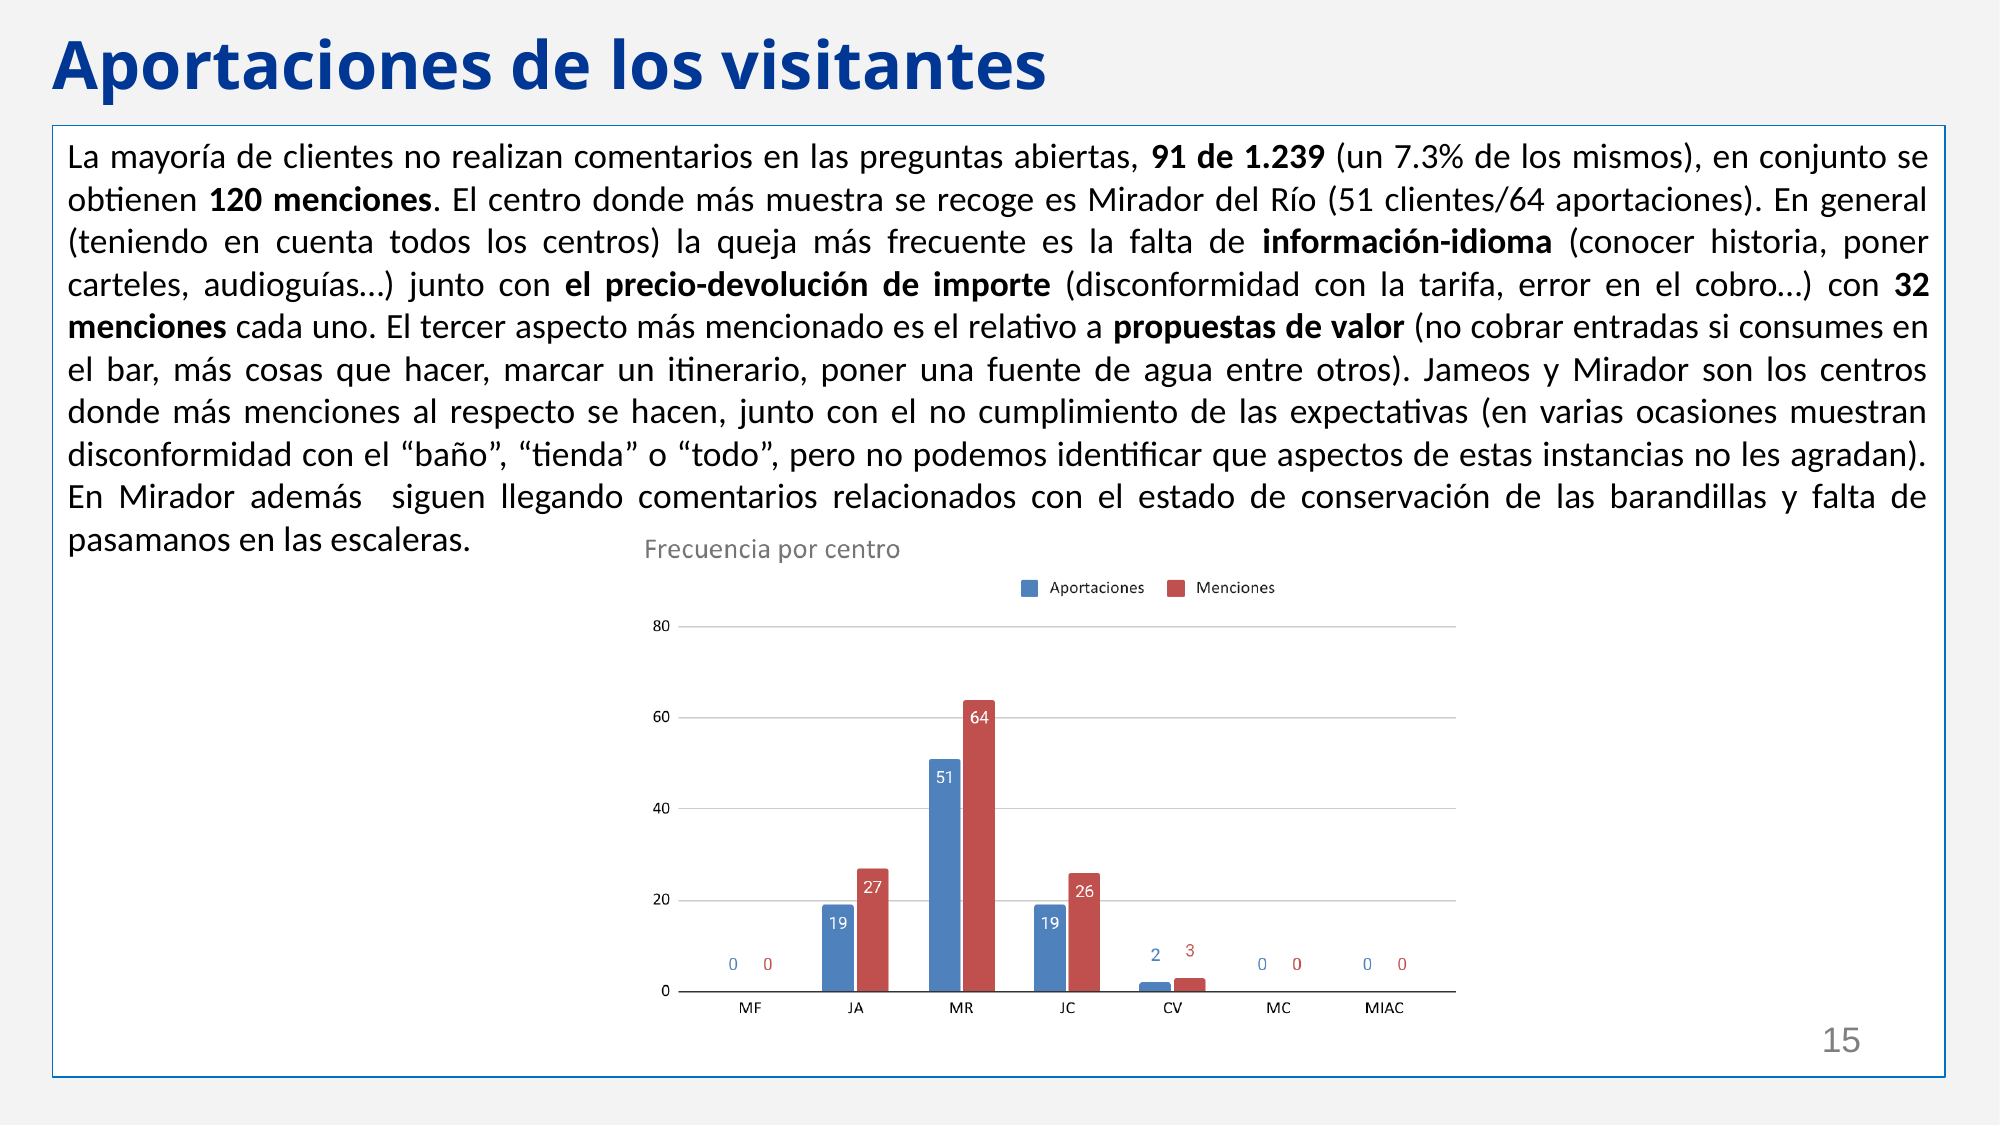

Aportaciones de los visitantes
La mayoría de clientes no realizan comentarios en las preguntas abiertas, 91 de 1.239 (un 7.3% de los mismos), en conjunto se obtienen 120 menciones. El centro donde más muestra se recoge es Mirador del Río (51 clientes/64 aportaciones). En general (teniendo en cuenta todos los centros) la queja más frecuente es la falta de información-idioma (conocer historia, poner carteles, audioguías…) junto con el precio-devolución de importe (disconformidad con la tarifa, error en el cobro…) con 32 menciones cada uno. El tercer aspecto más mencionado es el relativo a propuestas de valor (no cobrar entradas si consumes en el bar, más cosas que hacer, marcar un itinerario, poner una fuente de agua entre otros). Jameos y Mirador son los centros donde más menciones al respecto se hacen, junto con el no cumplimiento de las expectativas (en varias ocasiones muestran disconformidad con el “baño”, “tienda” o “todo”, pero no podemos identificar que aspectos de estas instancias no les agradan). En Mirador además siguen llegando comentarios relacionados con el estado de conservación de las barandillas y falta de pasamanos en las escaleras.